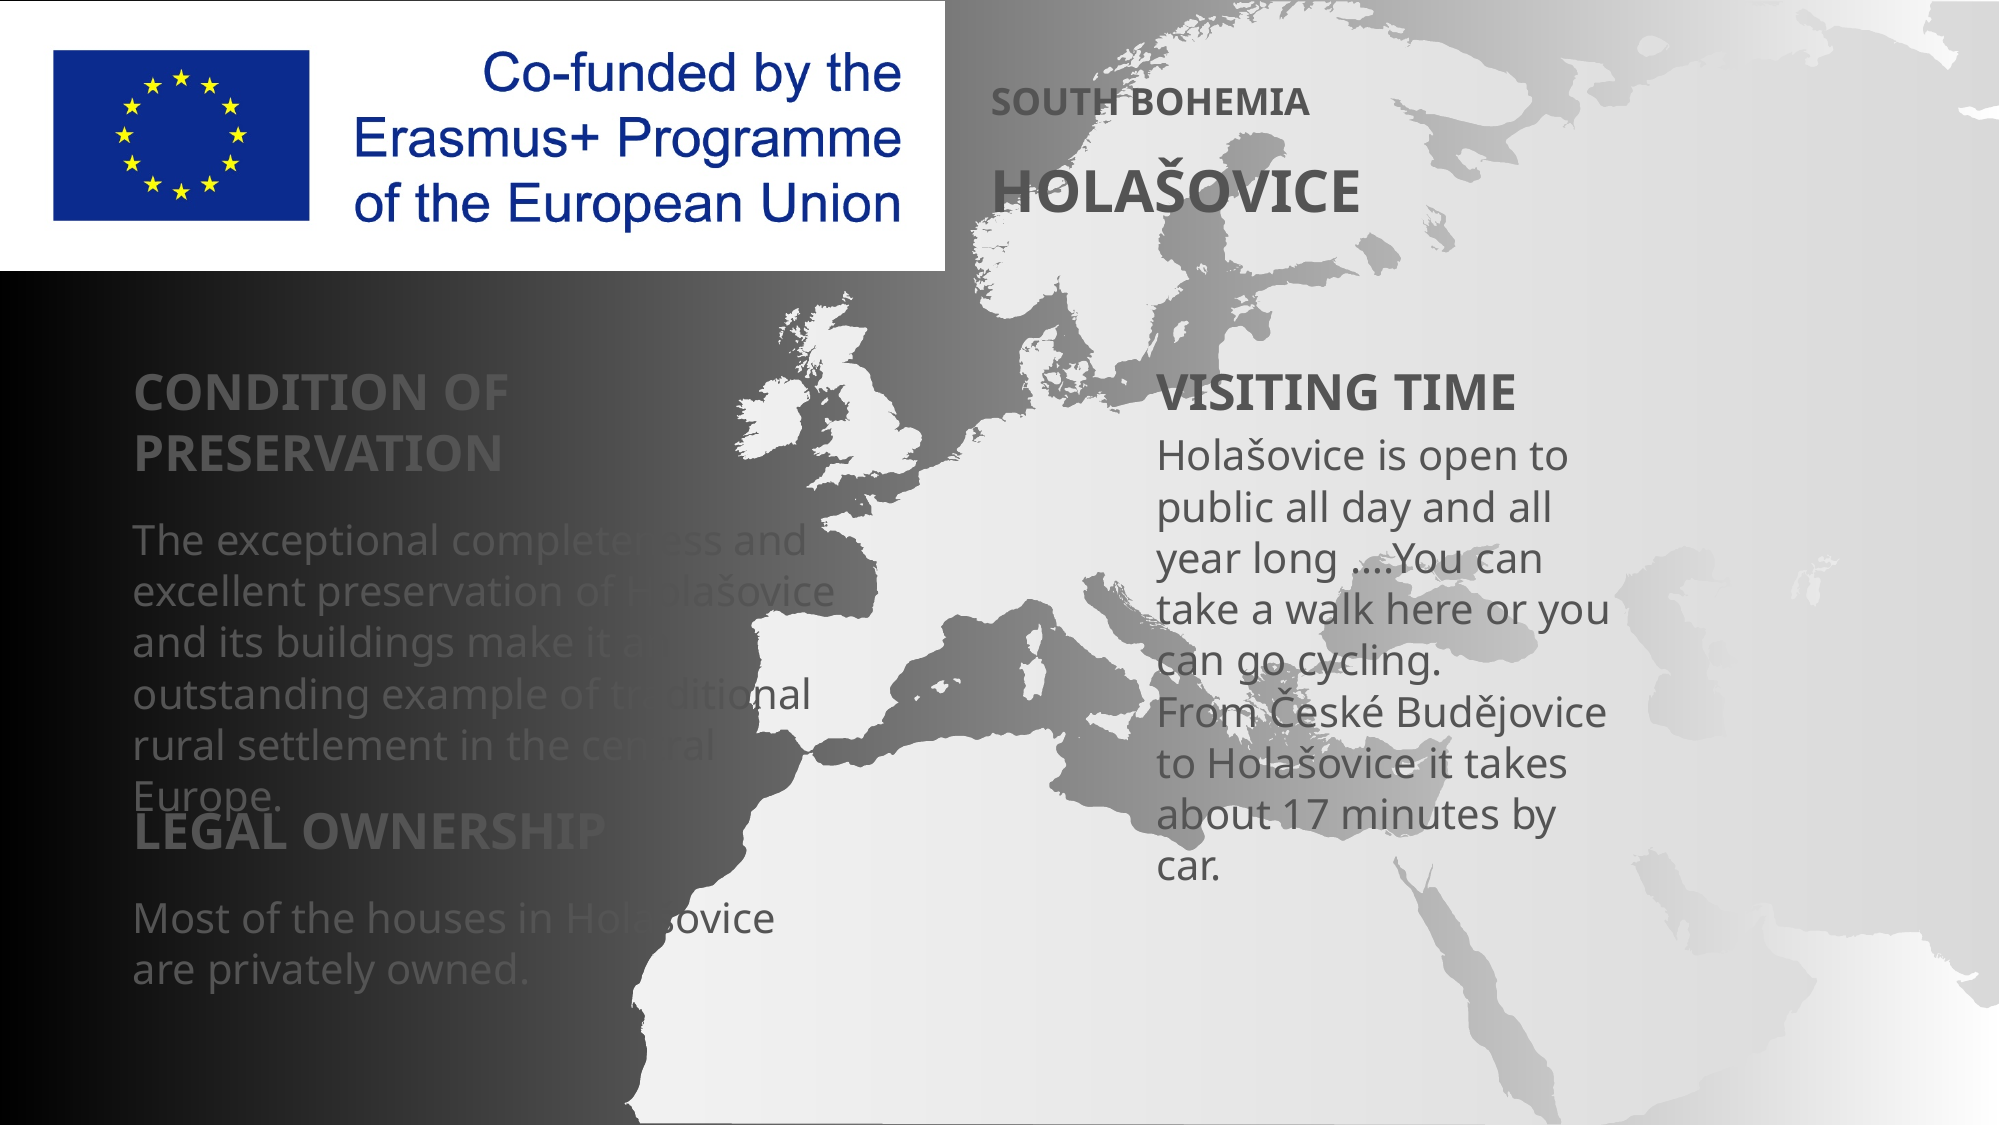

SOUTH BOHEMIA
HOLAŠOVICE
CONDITION OF PRESERVATION
The exceptional completeness and excellent preservation of Holašovice and its buildings make it an outstanding example of traditional rural settlement in the central Europe.
VISITING TIME
Holašovice is open to public all day and all year long ….You can take a walk here or you can go cycling.
From České Budějovice to Holašovice it takes about 17 minutes by car.
LEGAL OWNERSHIP
Most of the houses in Holašovice are privately owned.